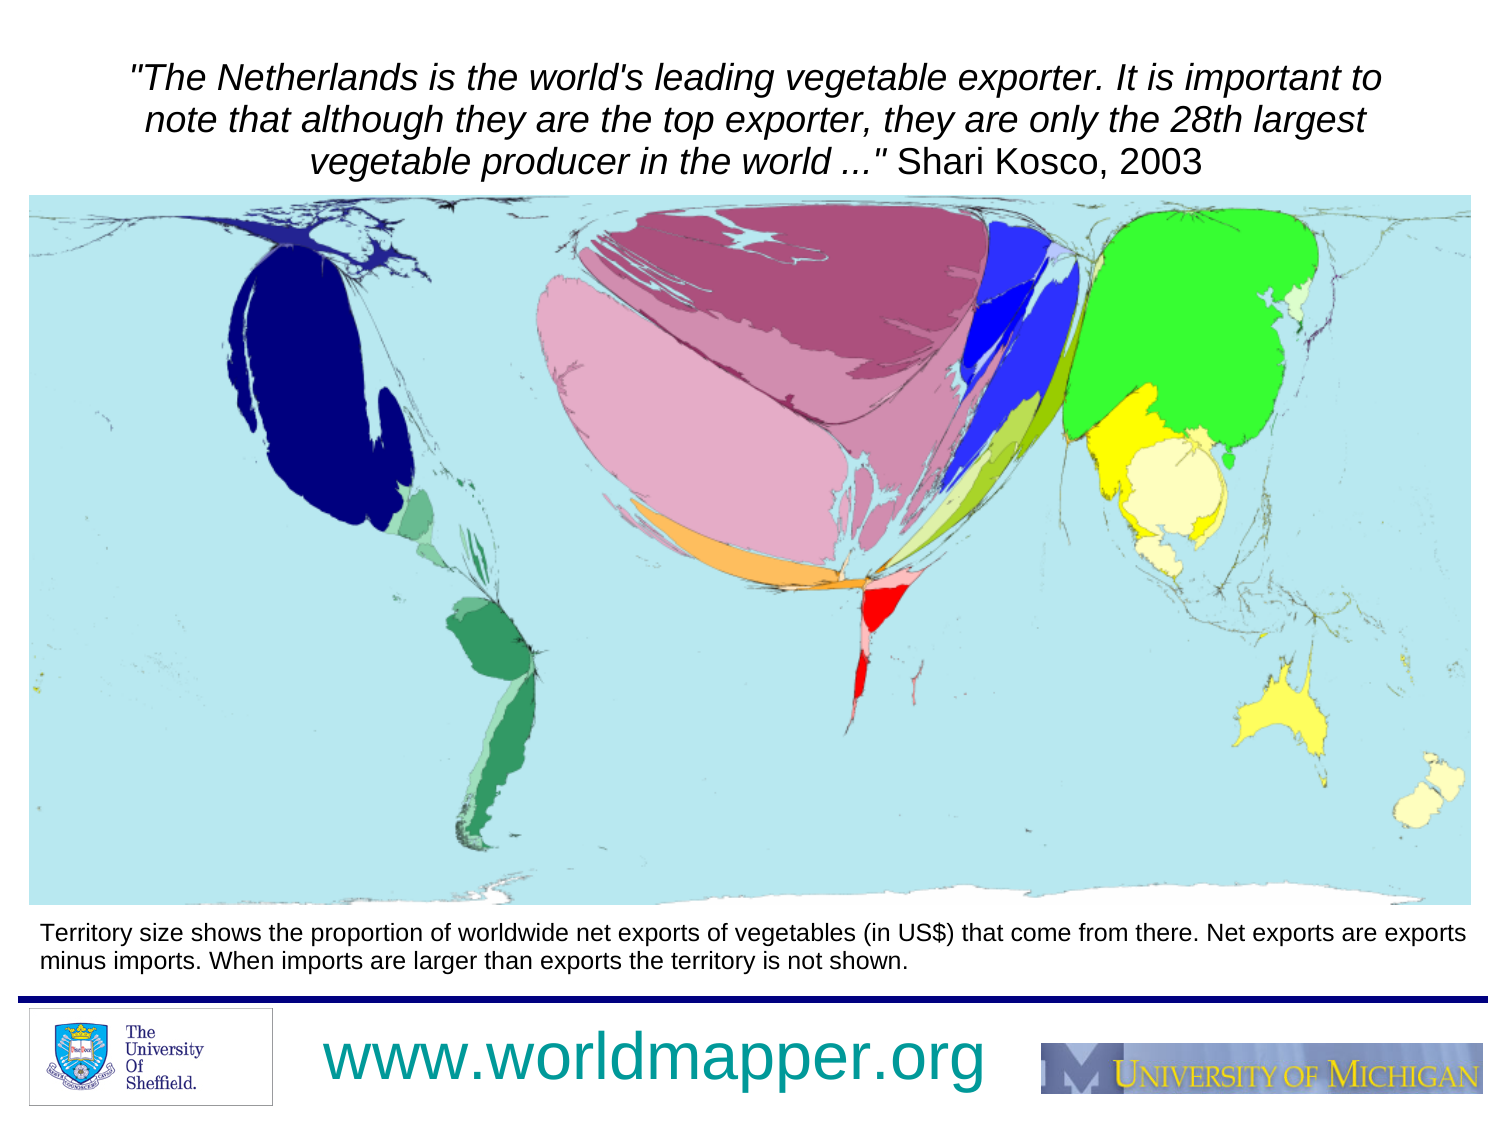

# "The Netherlands is the world's leading vegetable exporter. It is important to note that although they are the top exporter, they are only the 28th largest vegetable producer in the world ..." Shari Kosco, 2003
Territory size shows the proportion of worldwide net exports of vegetables (in US$) that come from there. Net exports are exports
minus imports. When imports are larger than exports the territory is not shown.